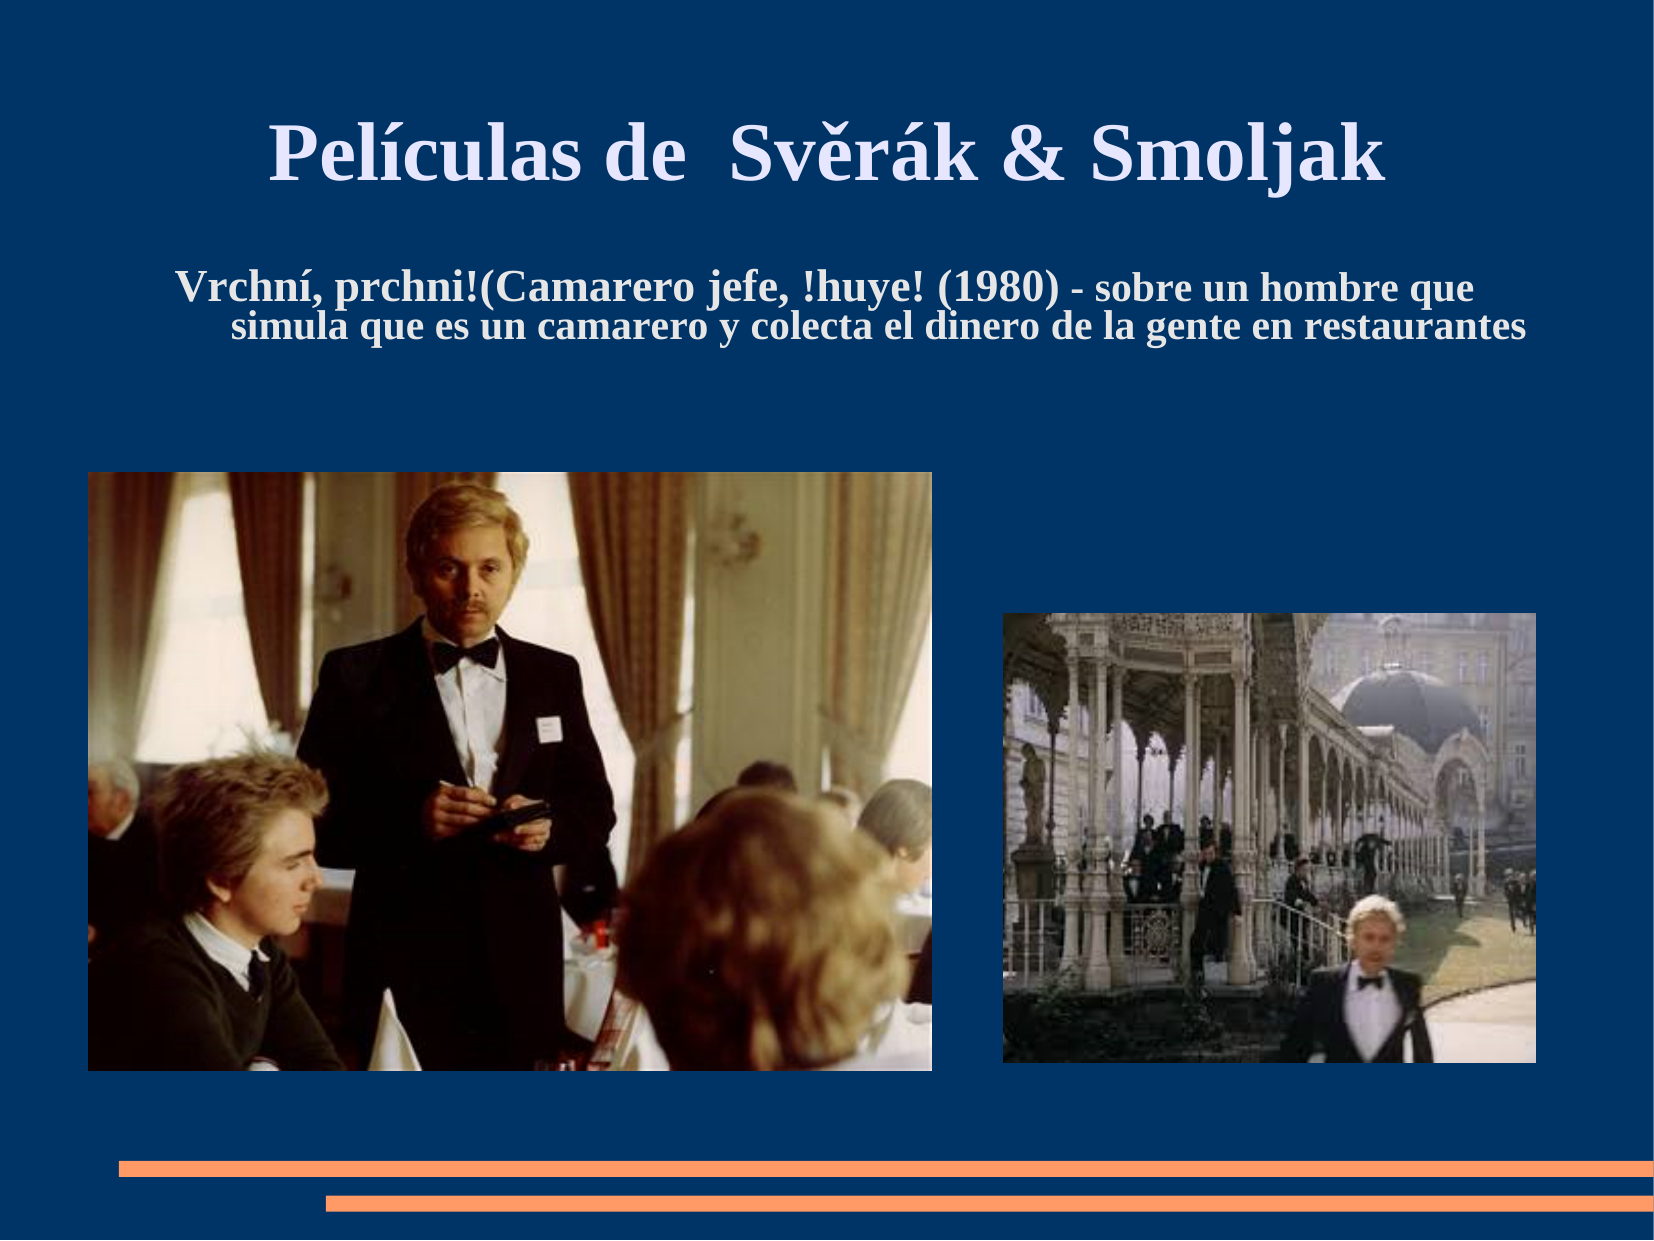

# Películas de Svěrák & Smoljak
Vrchní, prchni!(Camarero jefe, !huye! (1980) - sobre un hombre que simula que es un camarero y colecta el dinero de la gente en restaurantes